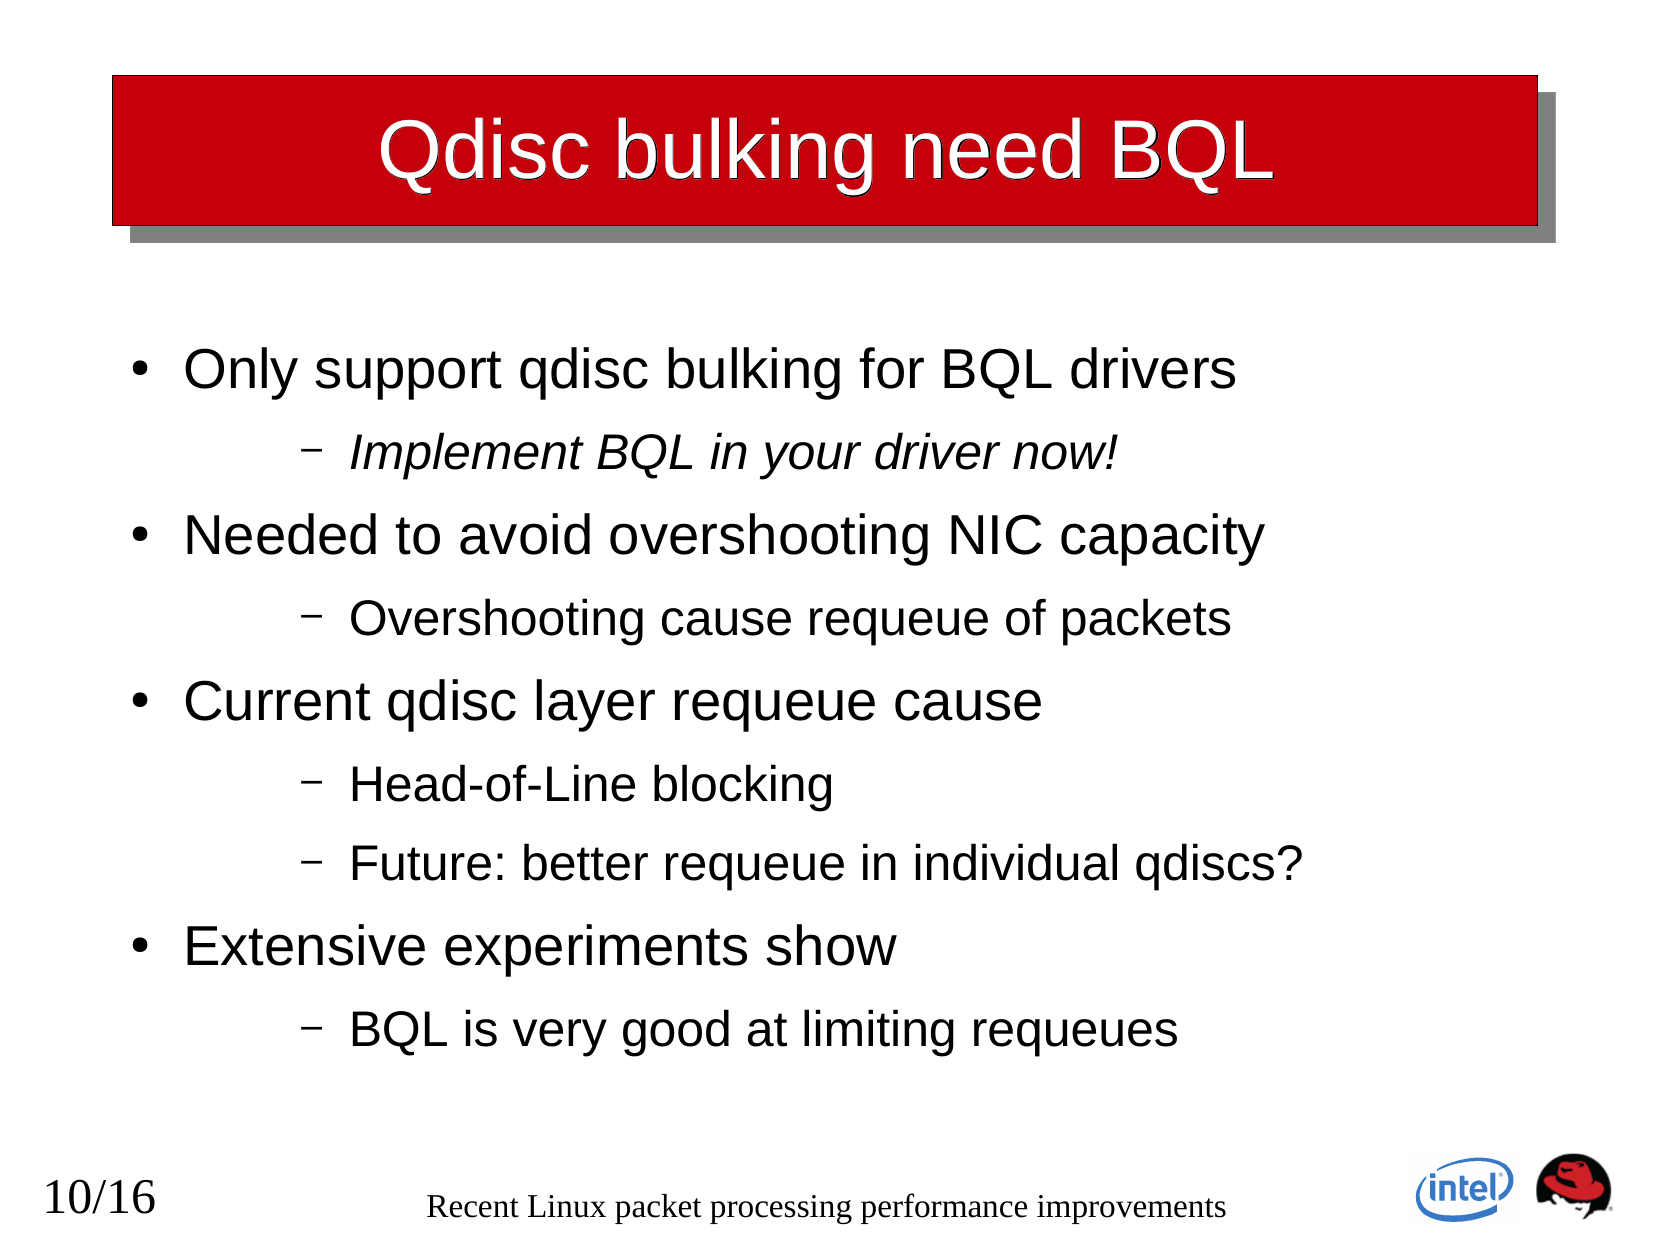

# Qdisc bulking need BQL
Only support qdisc bulking for BQL drivers
Implement BQL in your driver now!
Needed to avoid overshooting NIC capacity
Overshooting cause requeue of packets
Current qdisc layer requeue cause
Head-of-Line blocking
Future: better requeue in individual qdiscs?
Extensive experiments show
BQL is very good at limiting requeues